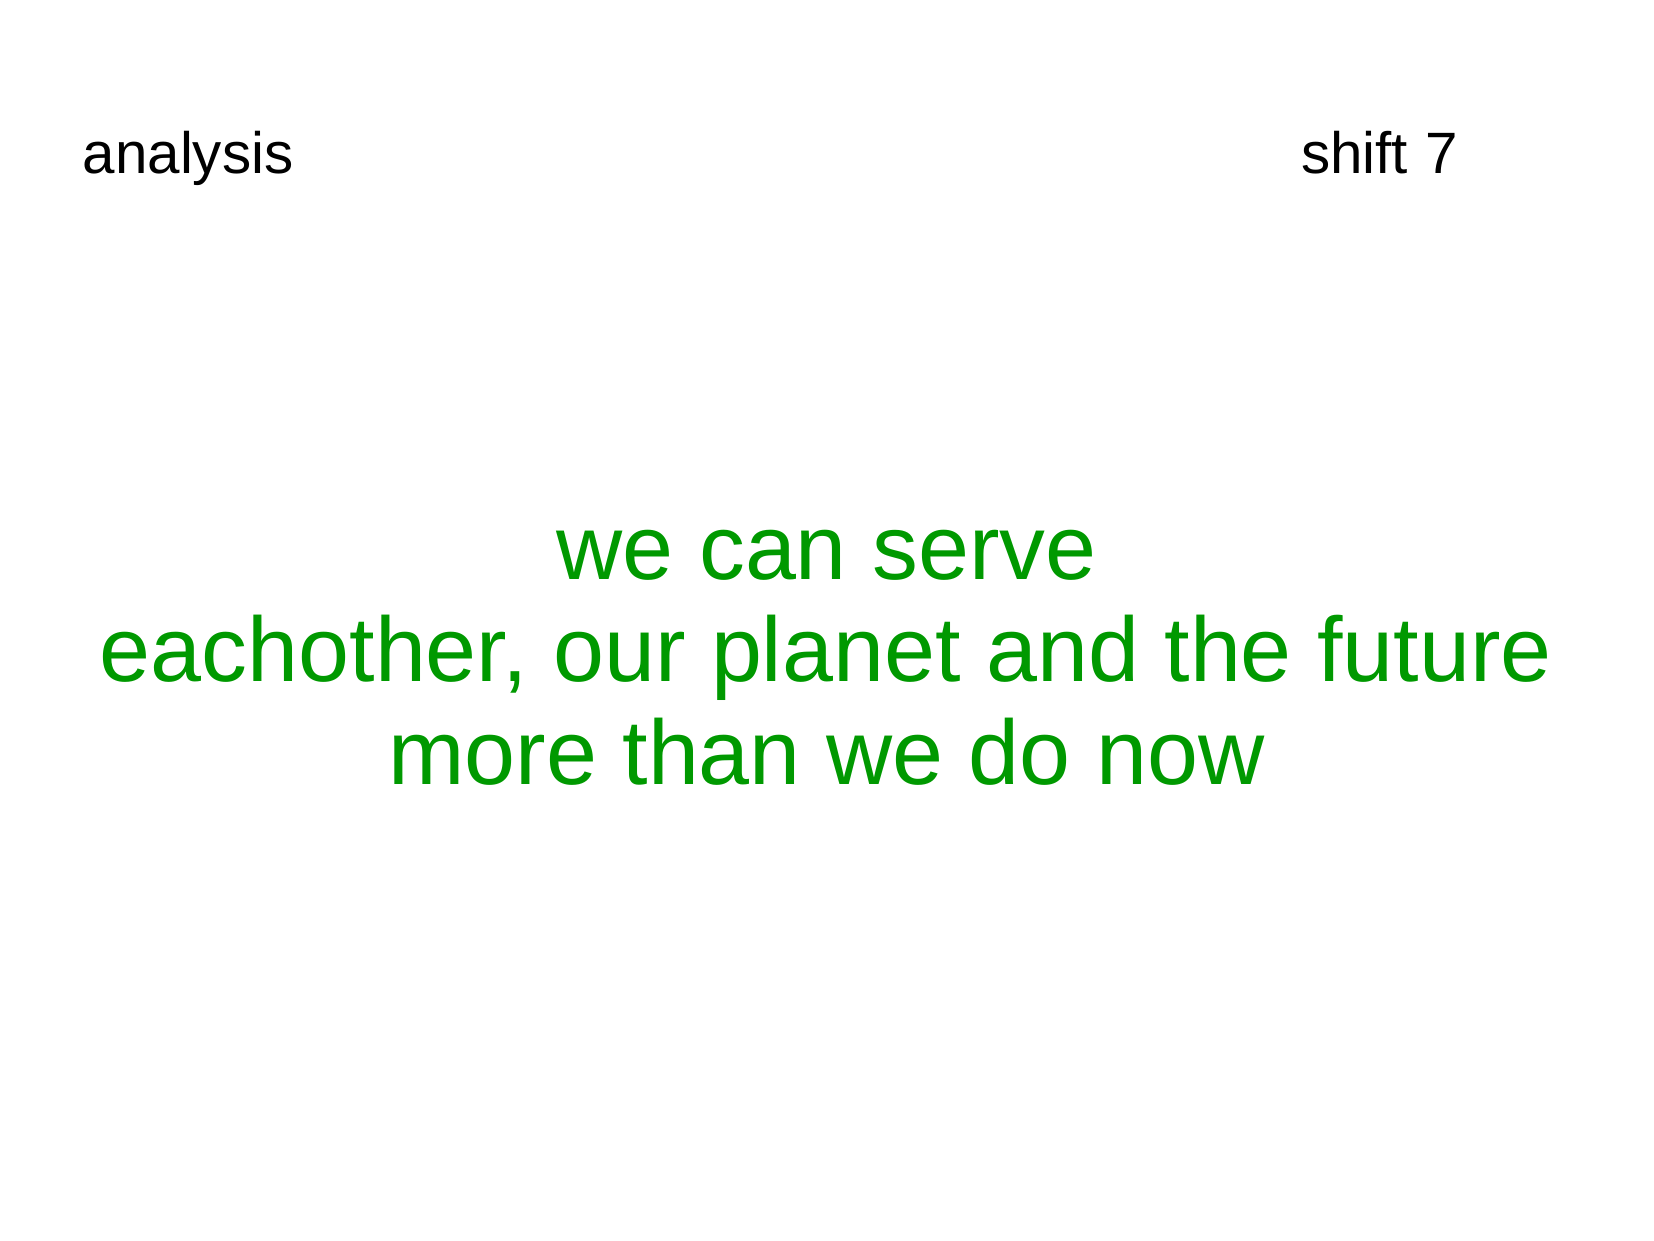

# analysis
shift
7
we can serve
eachother, our planet and the future
more than we do now